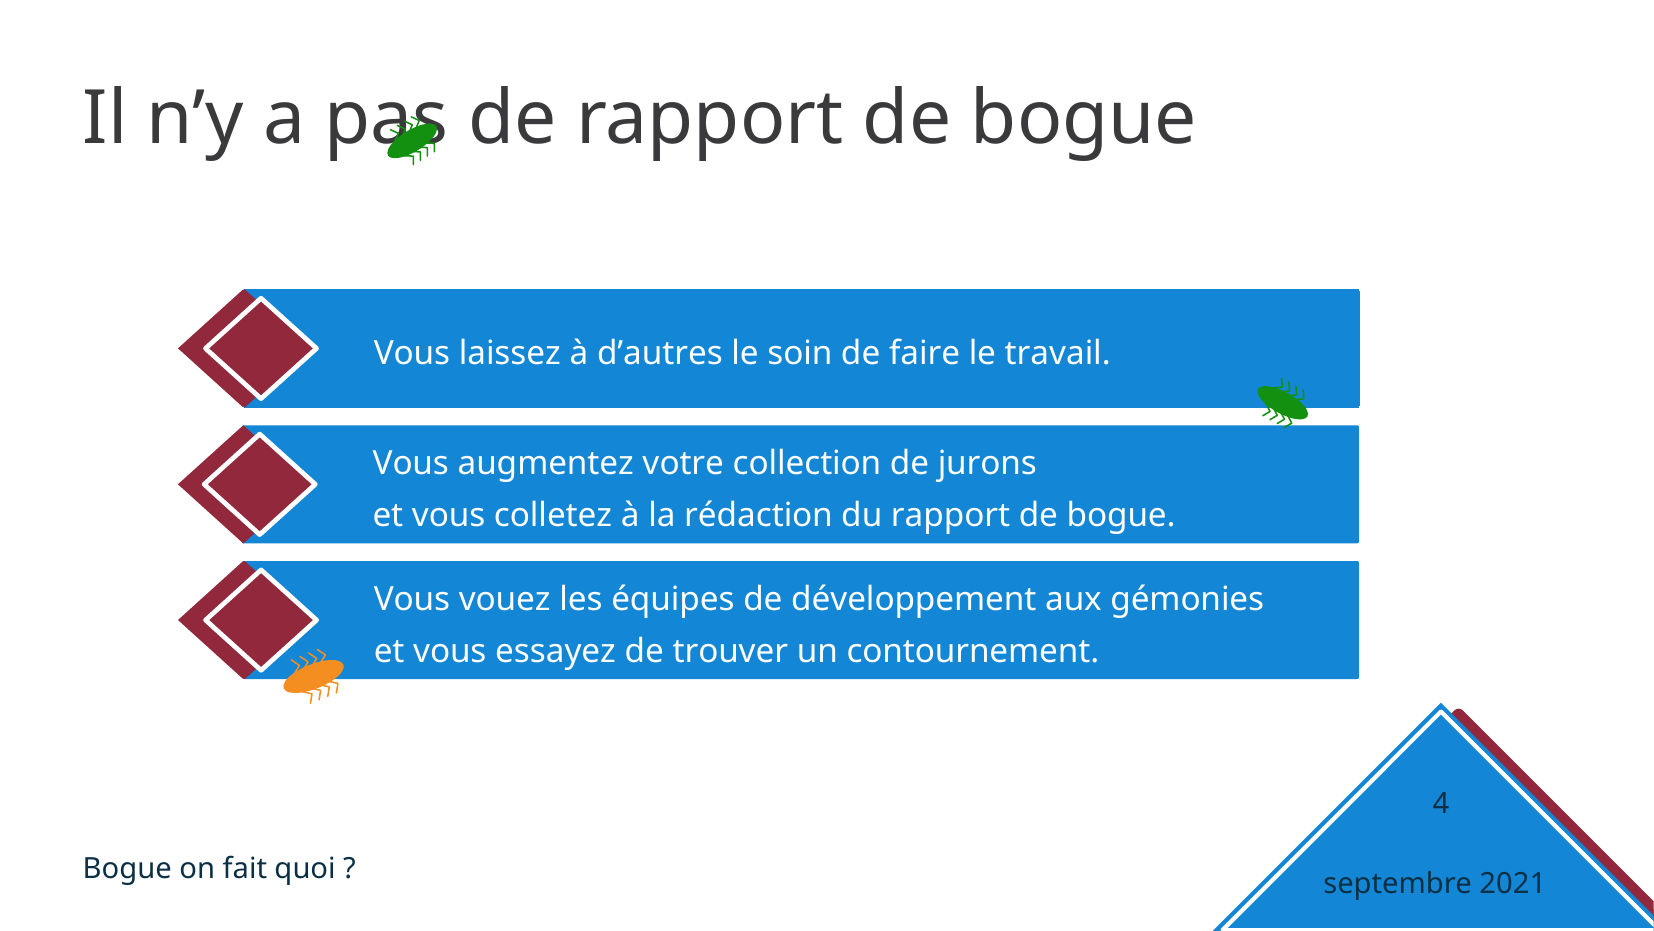

# Il n’y a pas de rapport de bogue
Vous laissez à d’autres le soin de faire le travail.
Vous augmentez votre collection de jurons
et vous colletez à la rédaction du rapport de bogue.
Vous vouez les équipes de développement aux gémonies
et vous essayez de trouver un contournement.
4
Bogue on fait quoi ?
septembre 2021